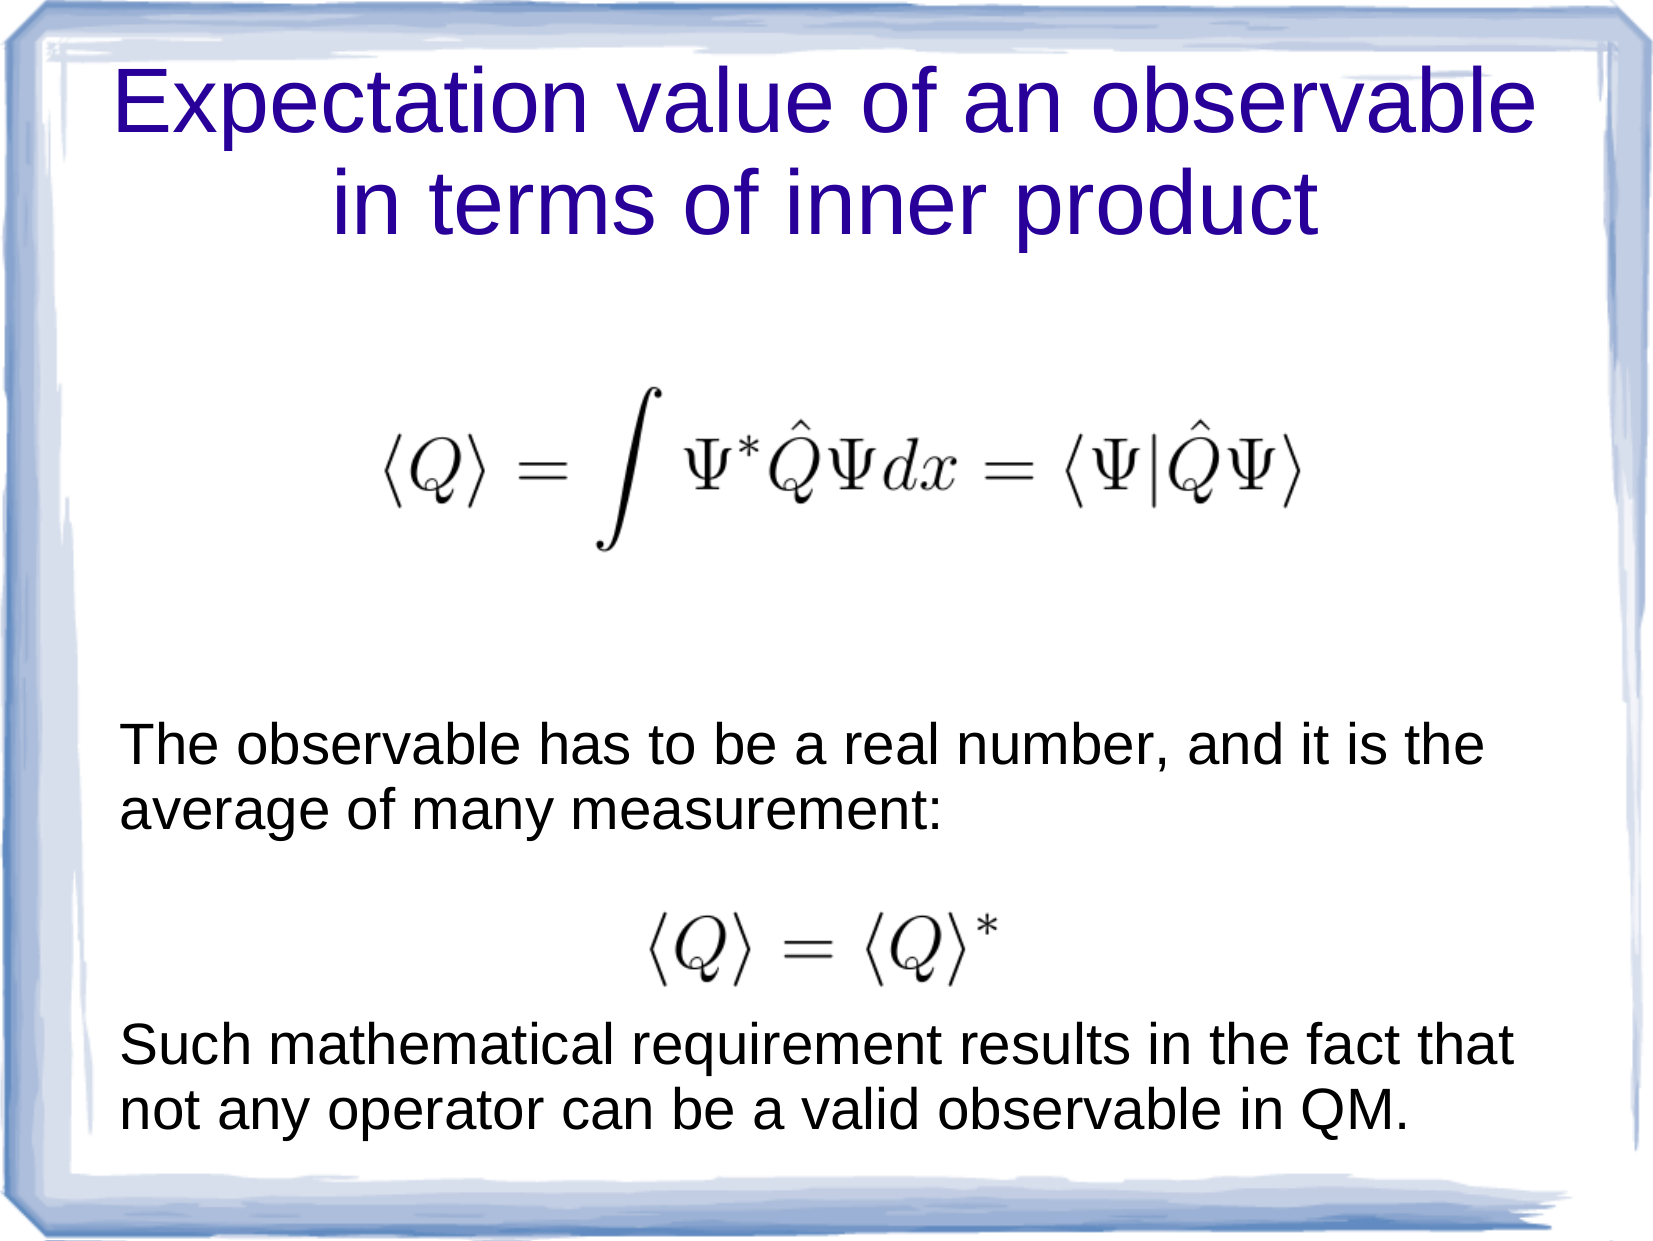

# Expectation value of an observable in terms of inner product
The observable has to be a real number, and it is the average of many measurement:
Such mathematical requirement results in the fact that not any operator can be a valid observable in QM.